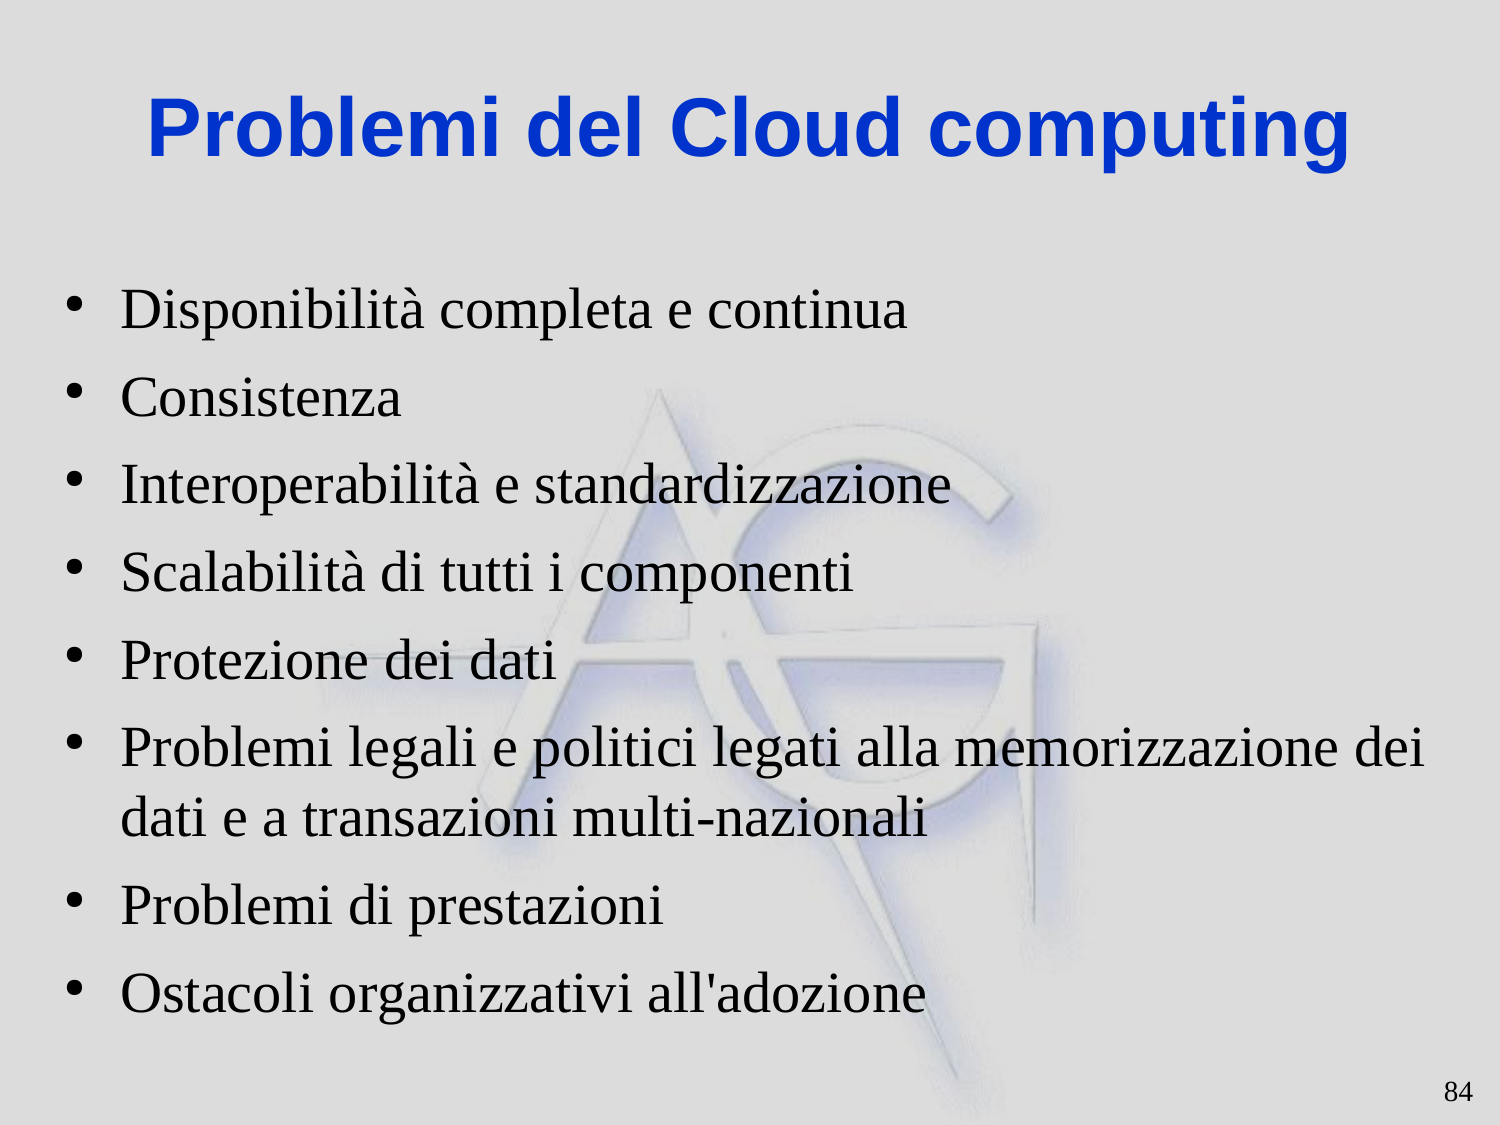

# Problemi del Cloud computing
Disponibilità completa e continua
Consistenza
Interoperabilità e standardizzazione
Scalabilità di tutti i componenti
Protezione dei dati
Problemi legali e politici legati alla memorizzazione dei dati e a transazioni multi-nazionali
Problemi di prestazioni
Ostacoli organizzativi all'adozione